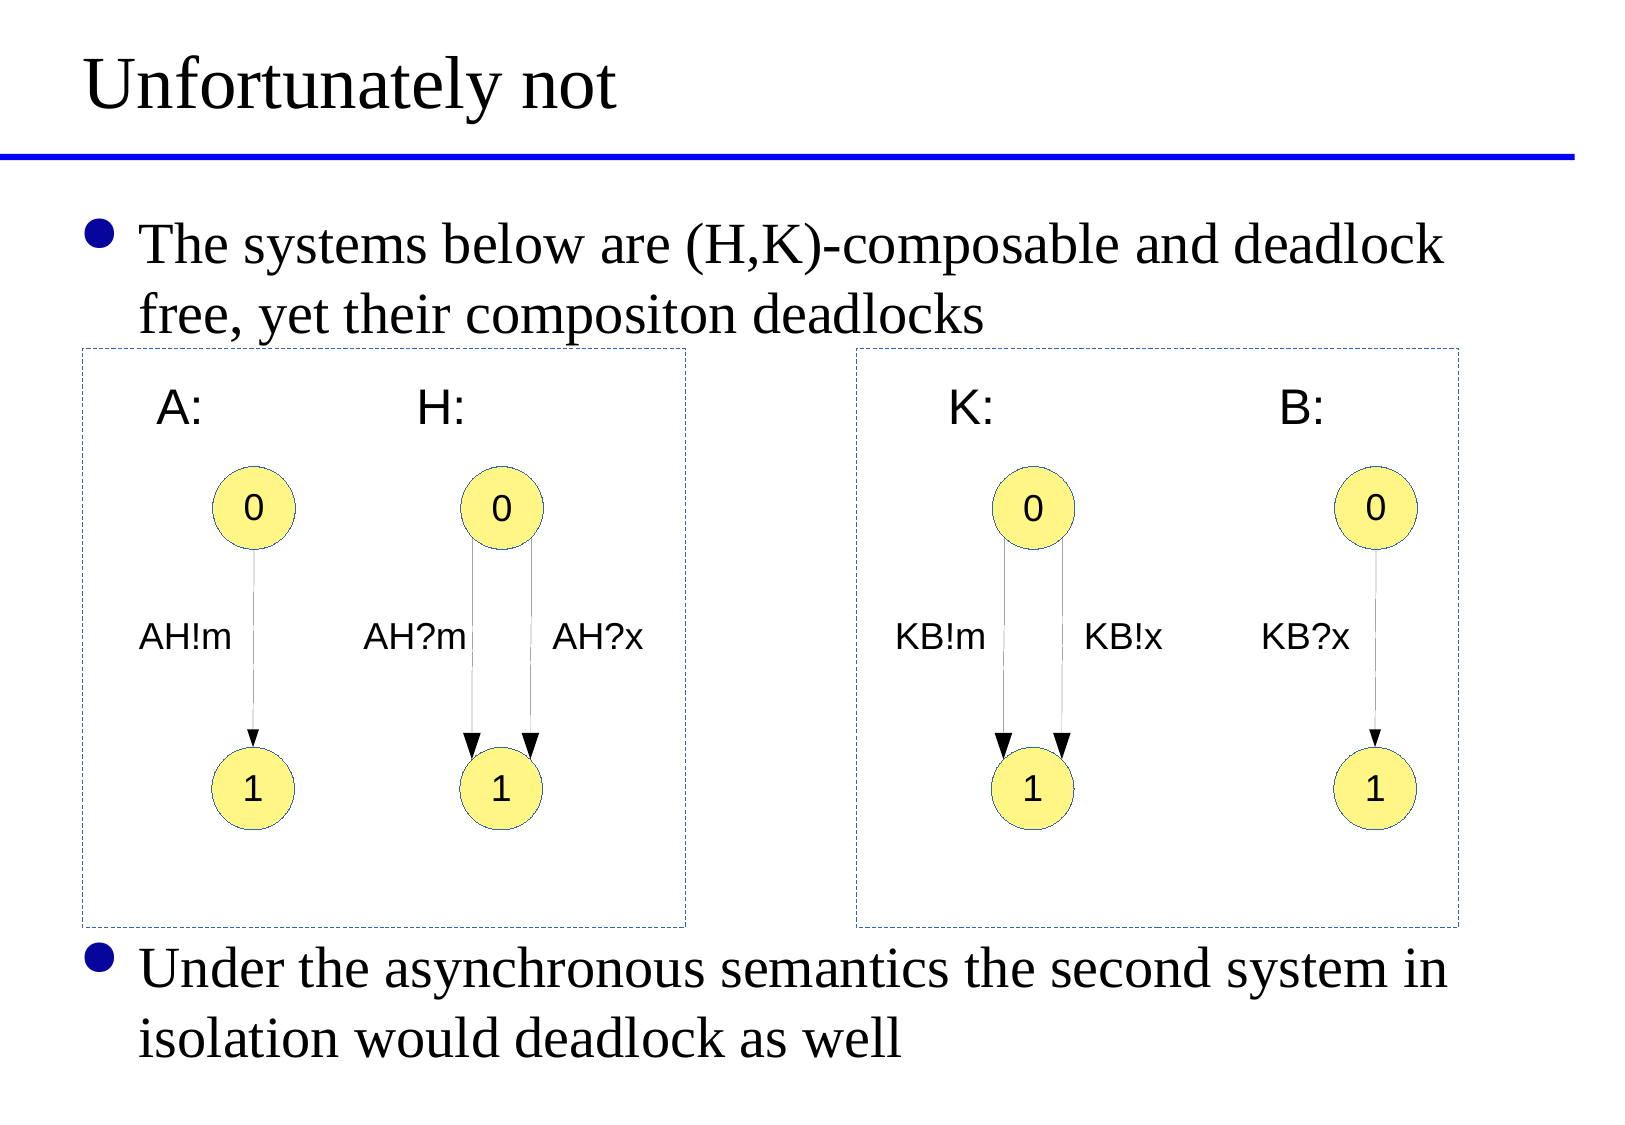

# Unfortunately not
The systems below are (H,K)-composable and deadlock free, yet their compositon deadlocks
Under the asynchronous semantics the second system in isolation would deadlock as well
A:
H:
K:
B:
0
0
0
0
AH!m
KB?x
AH?m
AH?x
KB!m
KB!x
1
1
1
1